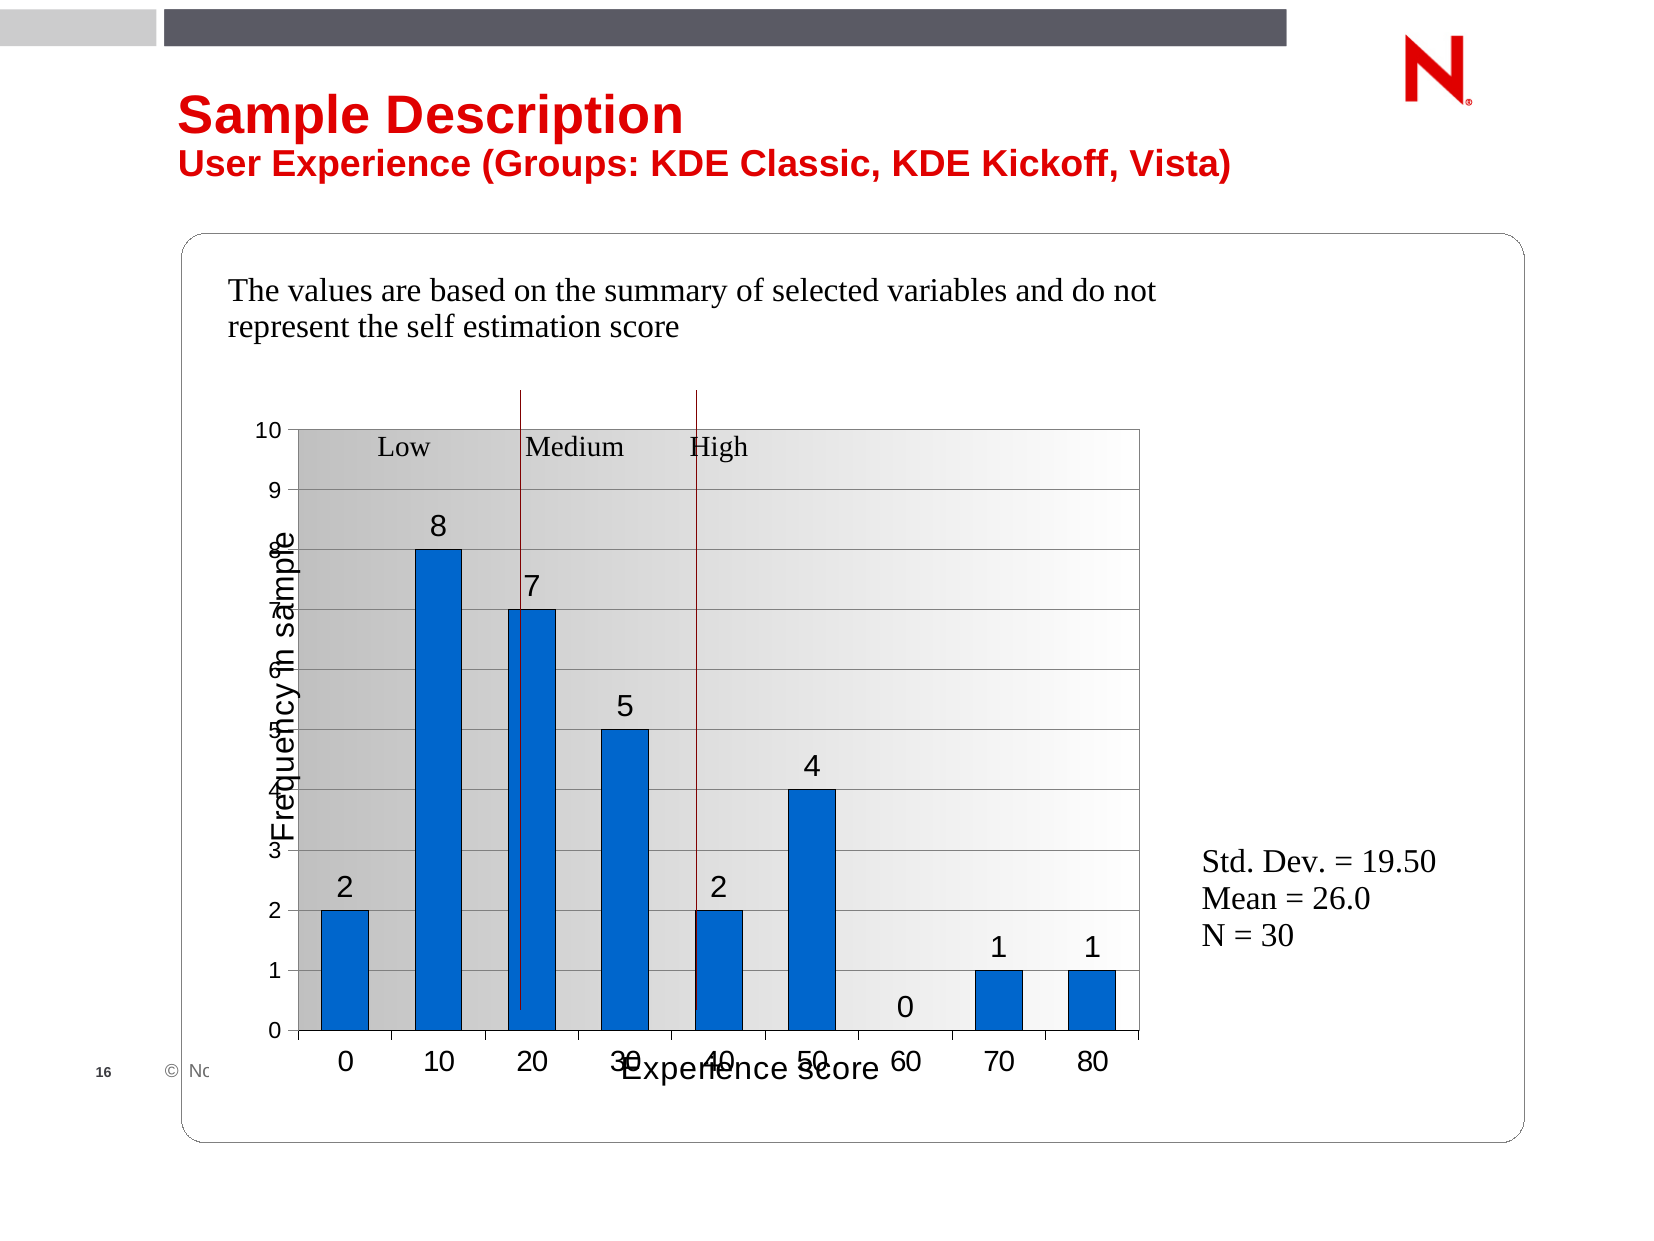

# Sample Description User Experience (Groups: KDE Classic, KDE Kickoff, Vista)
The values are based on the summary of selected variables and do not
represent the self estimation score
### Chart
| Category | Frequency |
|---|---|
| 0 | 2.0 |
| 10 | 8.0 |
| 20 | 7.0 |
| 30 | 5.0 |
| 40 | 2.0 |
| 50 | 4.0 |
| 60 | 0.0 |
| 70 | 1.0 |
| 80 | 1.0 |
Low Medium High
Std. Dev. = 19.50
Mean = 26.0
N = 30